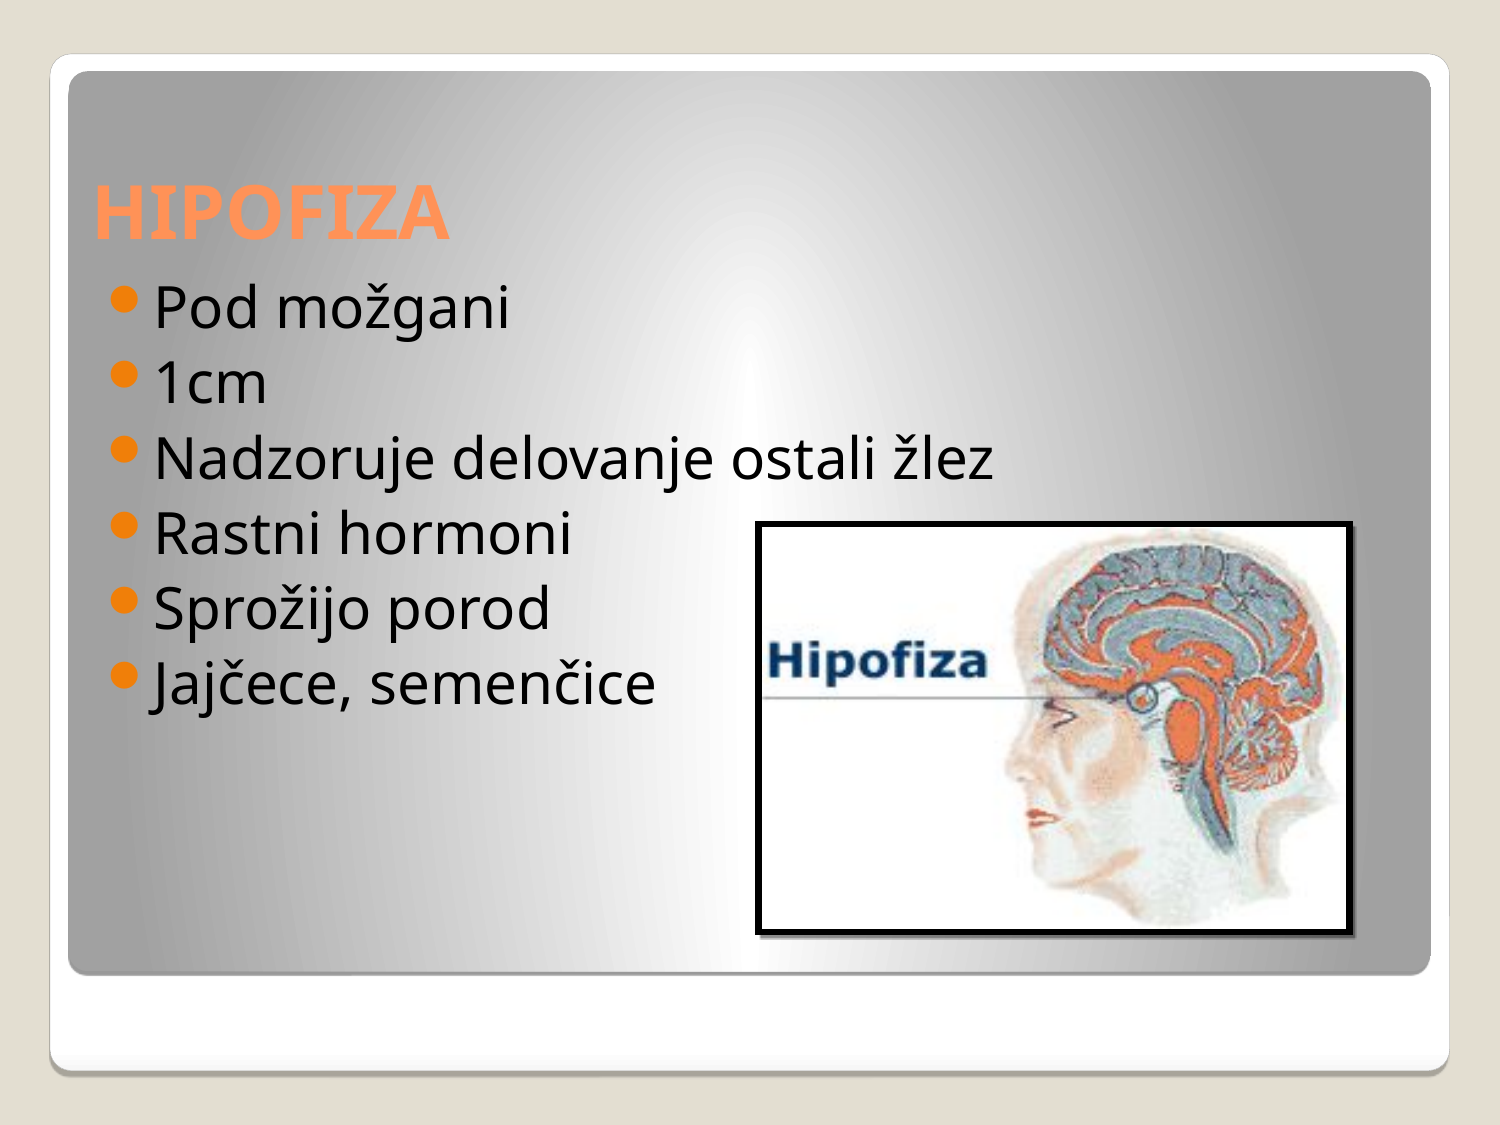

# HIPOFIZA
Pod možgani
1cm
Nadzoruje delovanje ostali žlez
Rastni hormoni
Sprožijo porod
Jajčece, semenčice